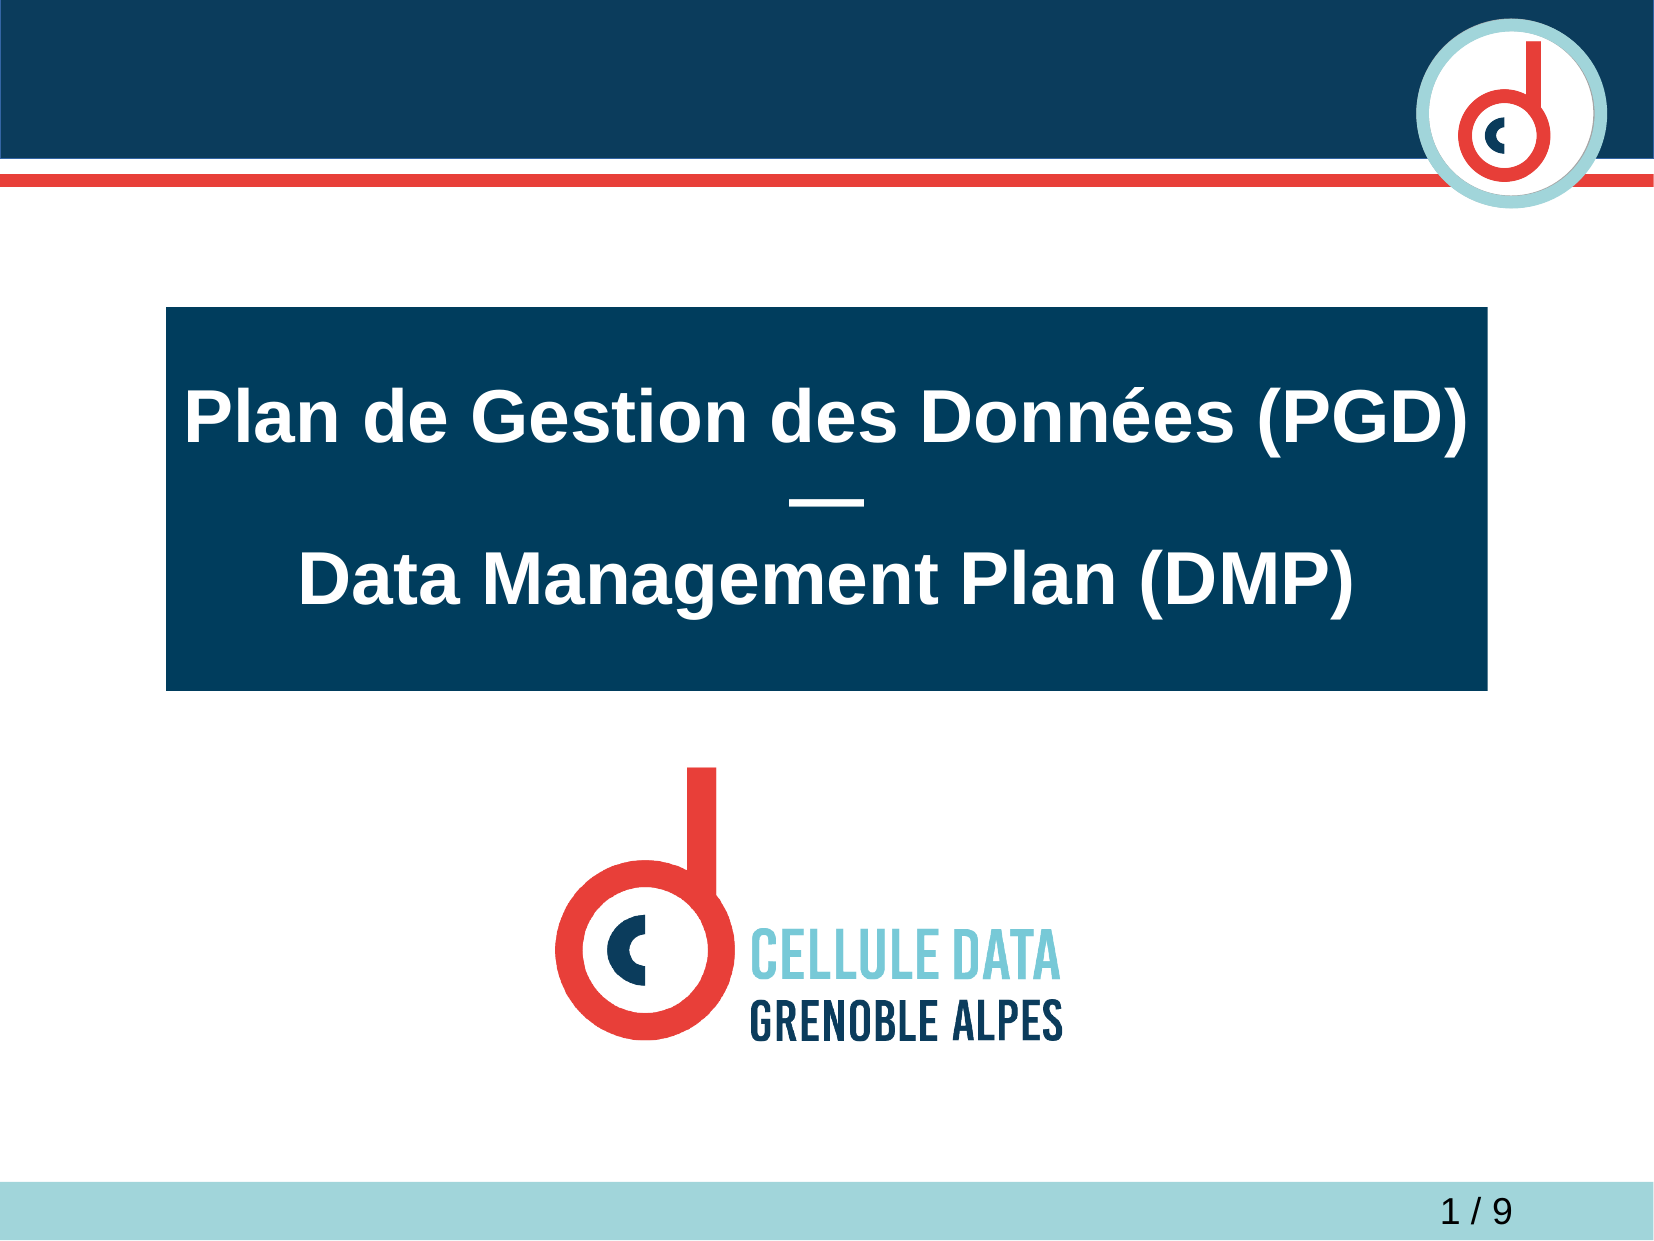

# Plan de Gestion des Données (PGD) — Data Management Plan (DMP)